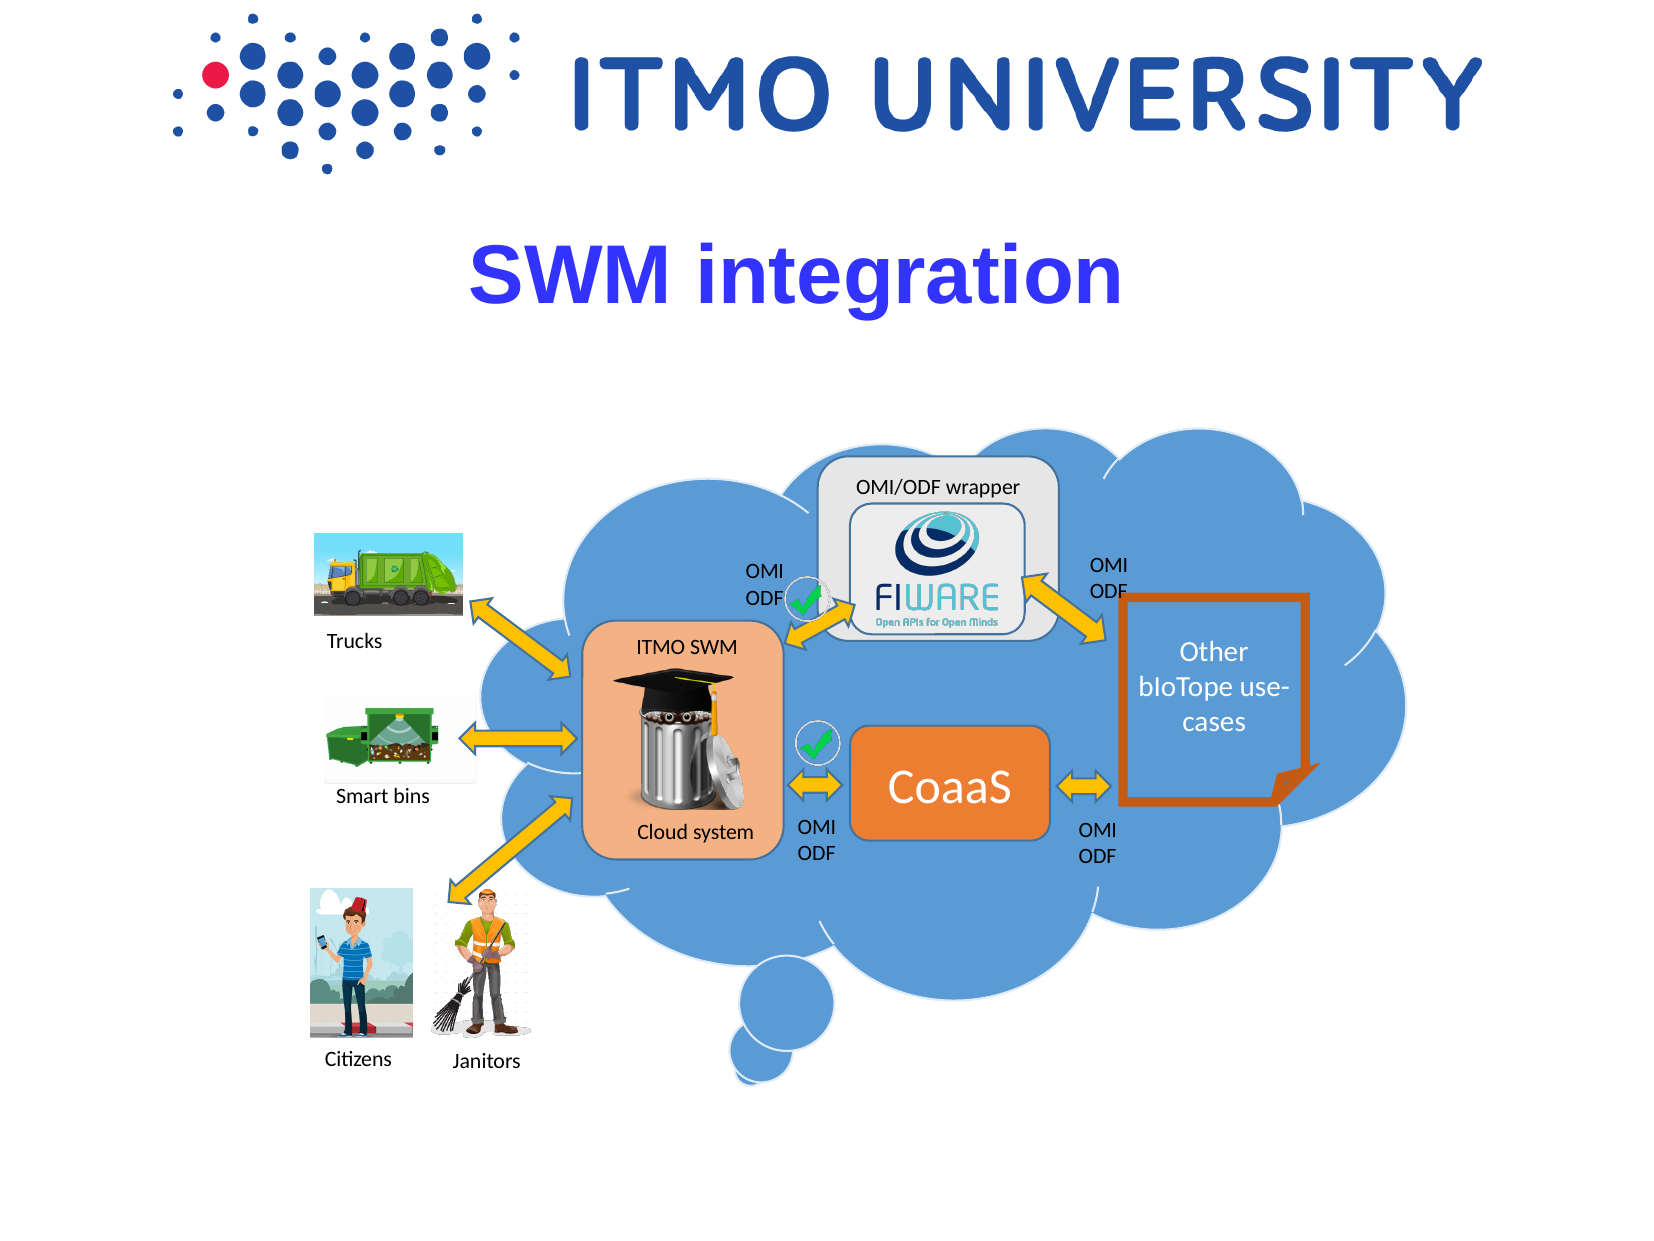

# SWM integration
OMI/ODF wrapper
OMI
ODF
OMI
ODF
Other bIoTope use-cases
Trucks
ITMO SWM
CoaaS
Smart bins
OMI
ODF
OMI
ODF
Cloud system
Citizens
Janitors